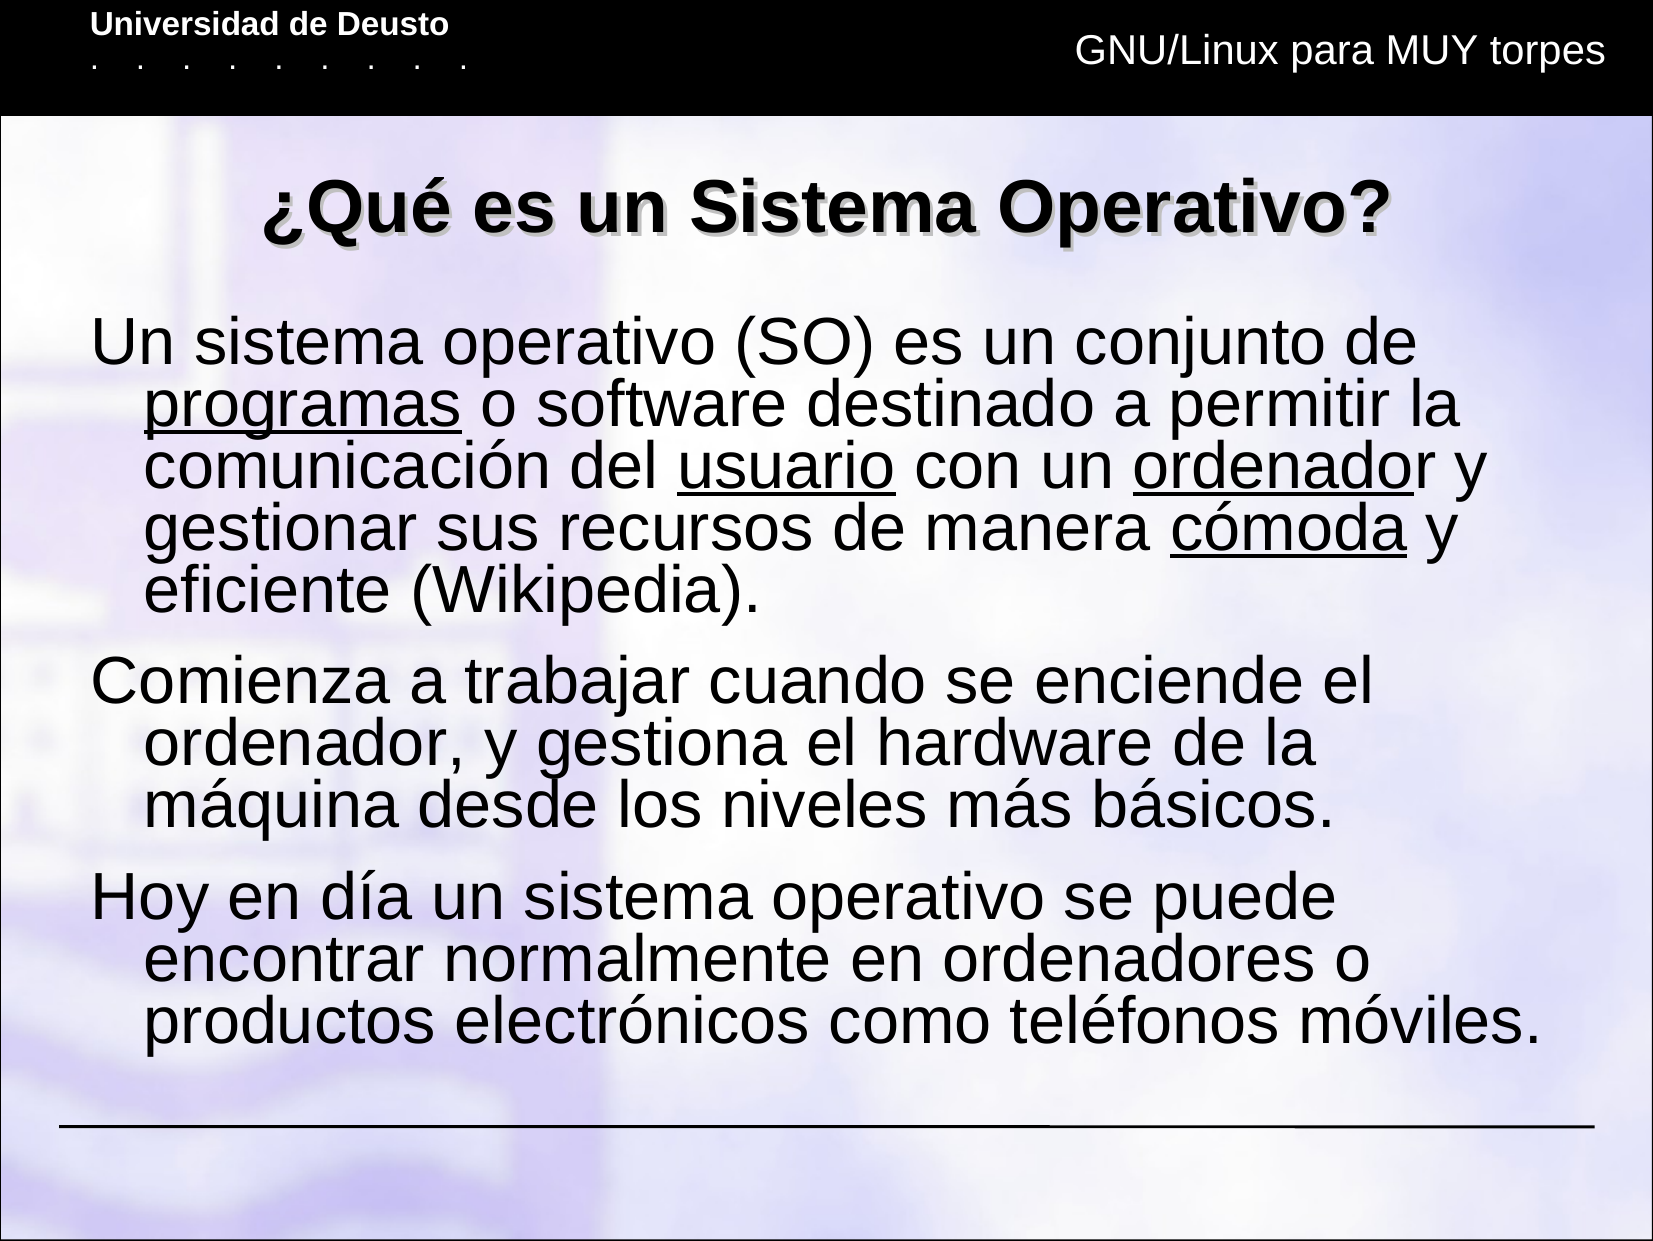

# ¿Qué es un Sistema Operativo?
Un sistema operativo (SO) es un conjunto de programas o software destinado a permitir la comunicación del usuario con un ordenador y gestionar sus recursos de manera cómoda y eficiente (Wikipedia).
Comienza a trabajar cuando se enciende el ordenador, y gestiona el hardware de la máquina desde los niveles más básicos.
Hoy en día un sistema operativo se puede encontrar normalmente en ordenadores o productos electrónicos como teléfonos móviles.